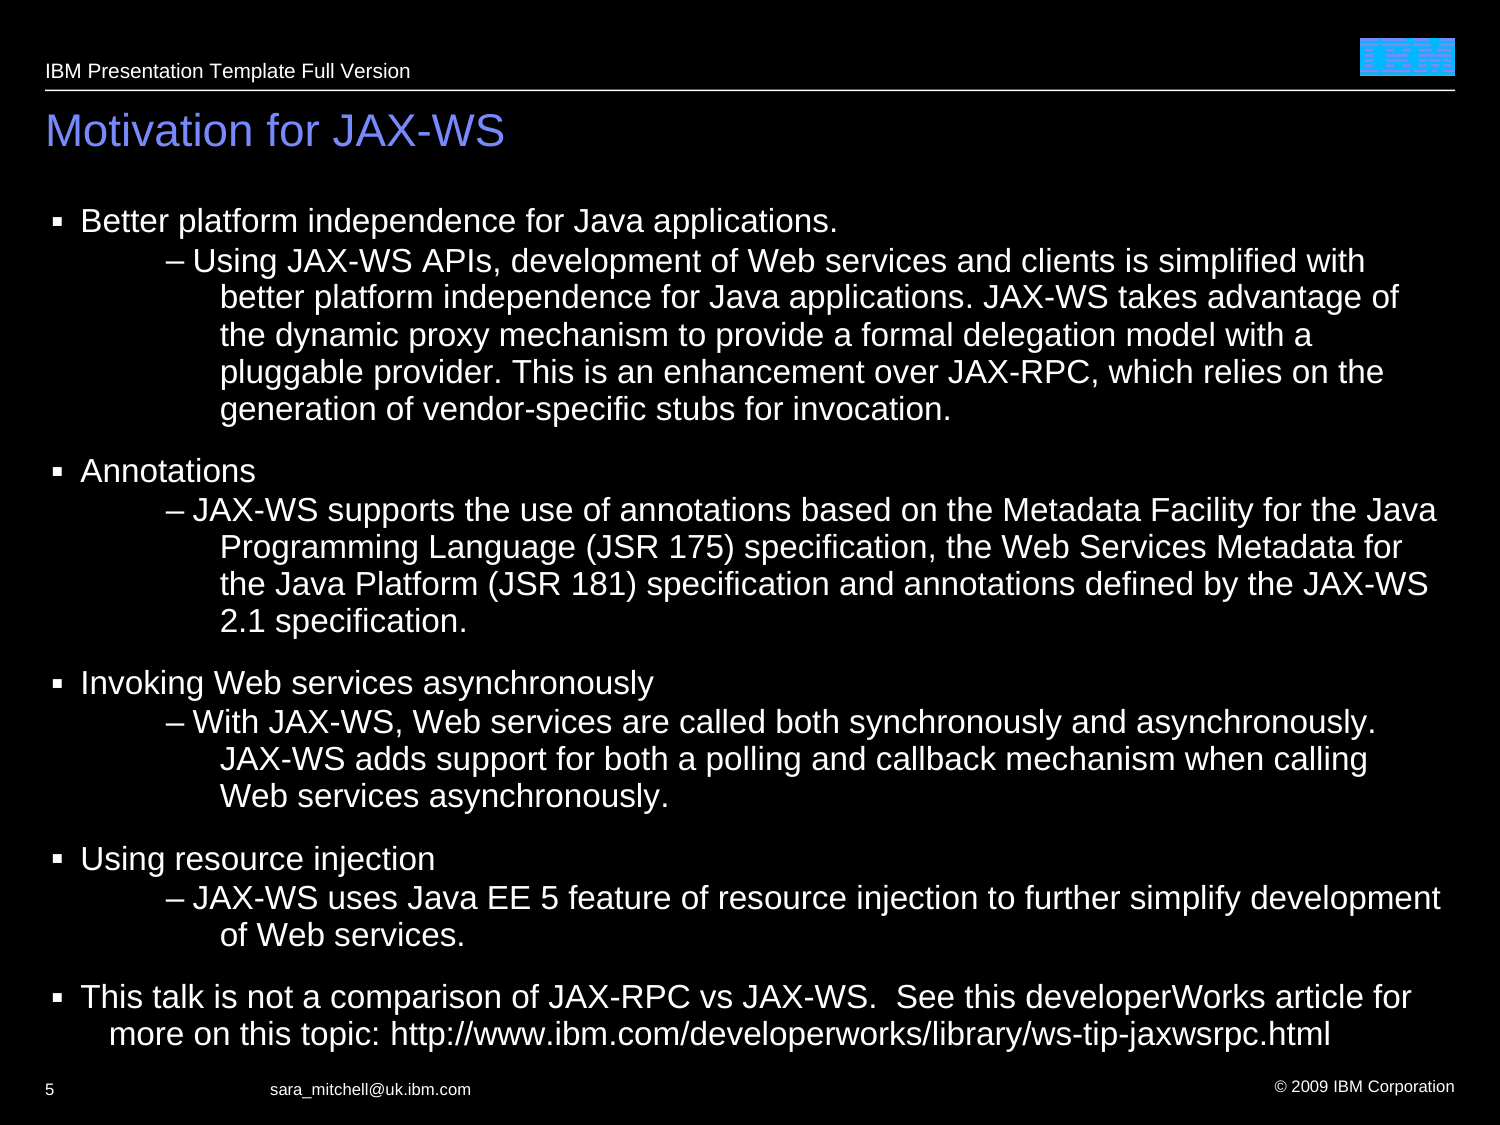

IBM Presentation Template Full Version
# Motivation for JAX-WS
Better platform independence for Java applications.
Using JAX-WS APIs, development of Web services and clients is simplified with better platform independence for Java applications. JAX-WS takes advantage of the dynamic proxy mechanism to provide a formal delegation model with a pluggable provider. This is an enhancement over JAX-RPC, which relies on the generation of vendor-specific stubs for invocation.
Annotations
JAX-WS supports the use of annotations based on the Metadata Facility for the Java Programming Language (JSR 175) specification, the Web Services Metadata for the Java Platform (JSR 181) specification and annotations defined by the JAX-WS 2.1 specification.
Invoking Web services asynchronously
With JAX-WS, Web services are called both synchronously and asynchronously. JAX-WS adds support for both a polling and callback mechanism when calling Web services asynchronously.
Using resource injection
JAX-WS uses Java EE 5 feature of resource injection to further simplify development of Web services.
This talk is not a comparison of JAX-RPC vs JAX-WS. See this developerWorks article for more on this topic: http://www.ibm.com/developerworks/library/ws-tip-jaxwsrpc.html
5